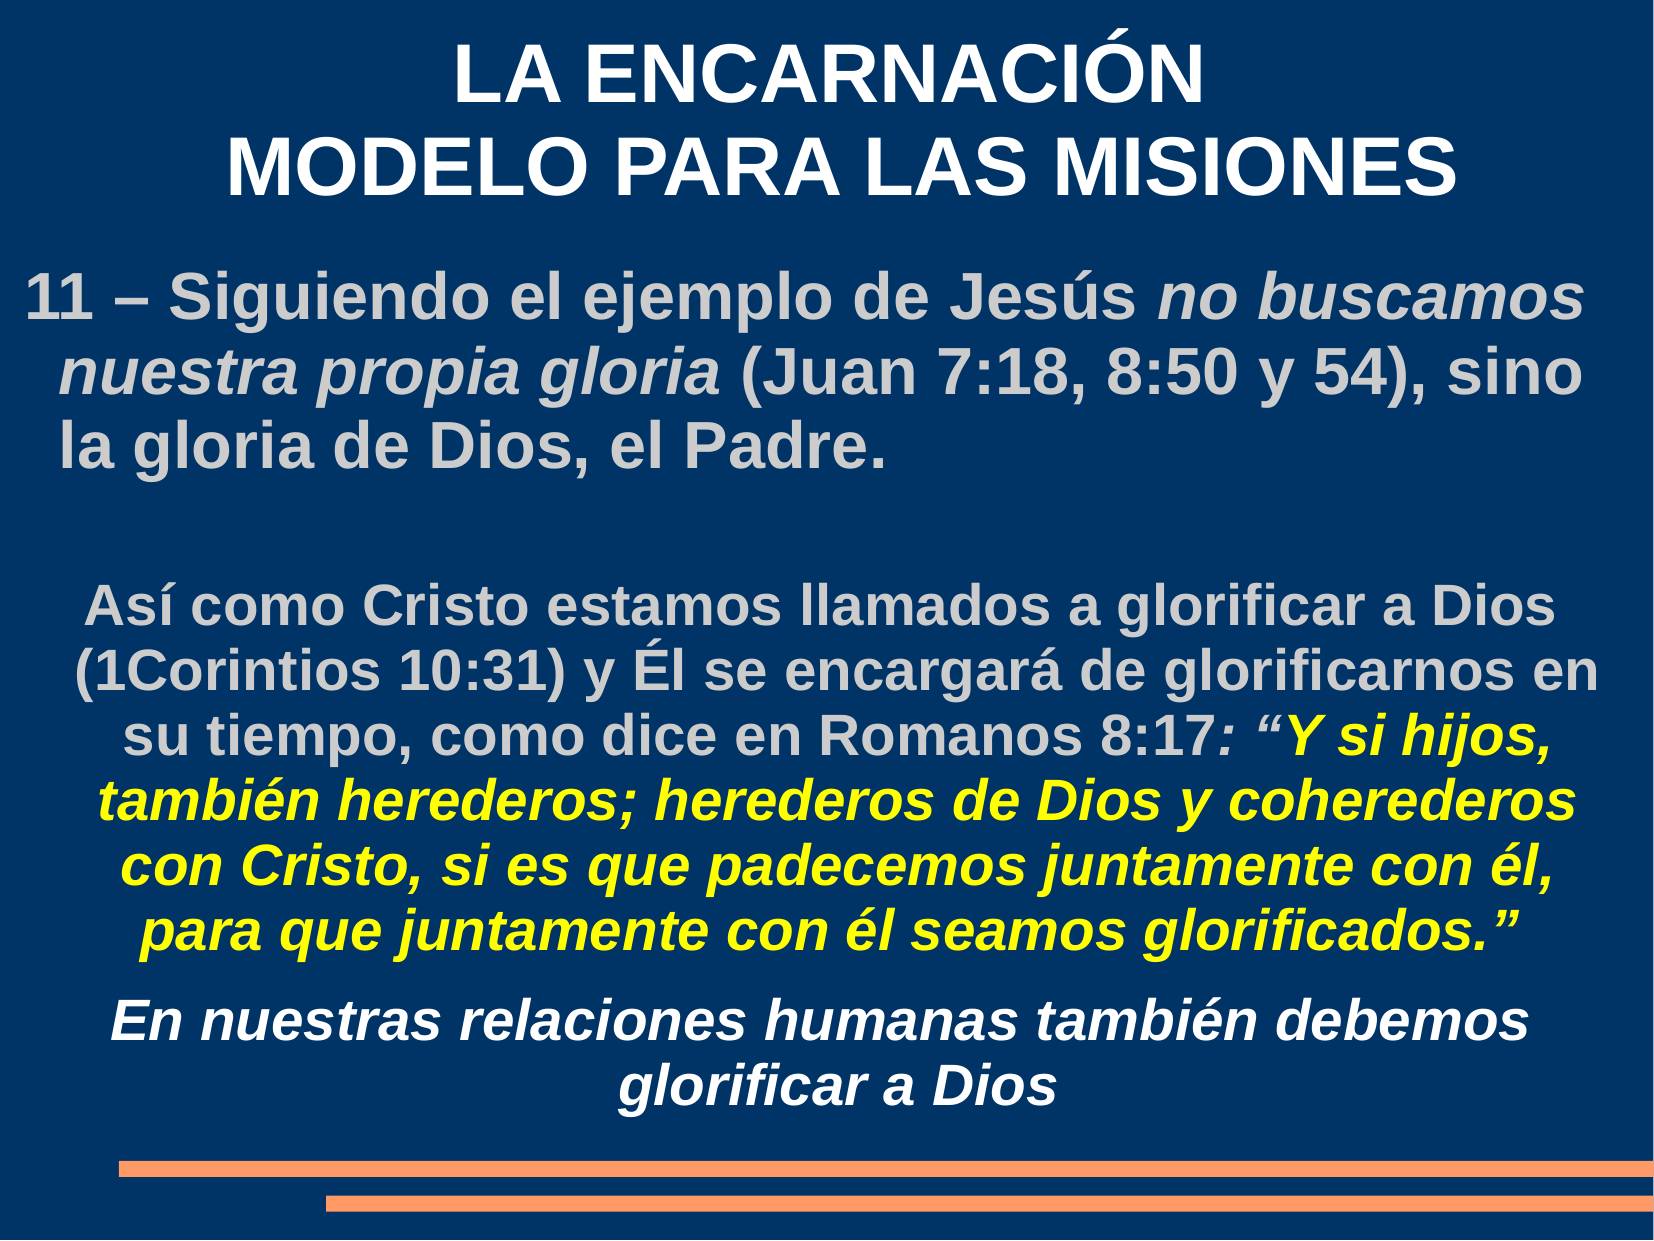

# LA ENCARNACIÓN MODELO PARA LAS MISIONES
11 – Siguiendo el ejemplo de Jesús no buscamos nuestra propia gloria (Juan 7:18, 8:50 y 54), sino la gloria de Dios, el Padre.
Así como Cristo estamos llamados a glorificar a Dios (1Corintios 10:31) y Él se encargará de glorificarnos en su tiempo, como dice en Romanos 8:17: “Y si hijos, también herederos; herederos de Dios y coherederos con Cristo, si es que padecemos juntamente con él, para que juntamente con él seamos glorificados.”
En nuestras relaciones humanas también debemos glorificar a Dios